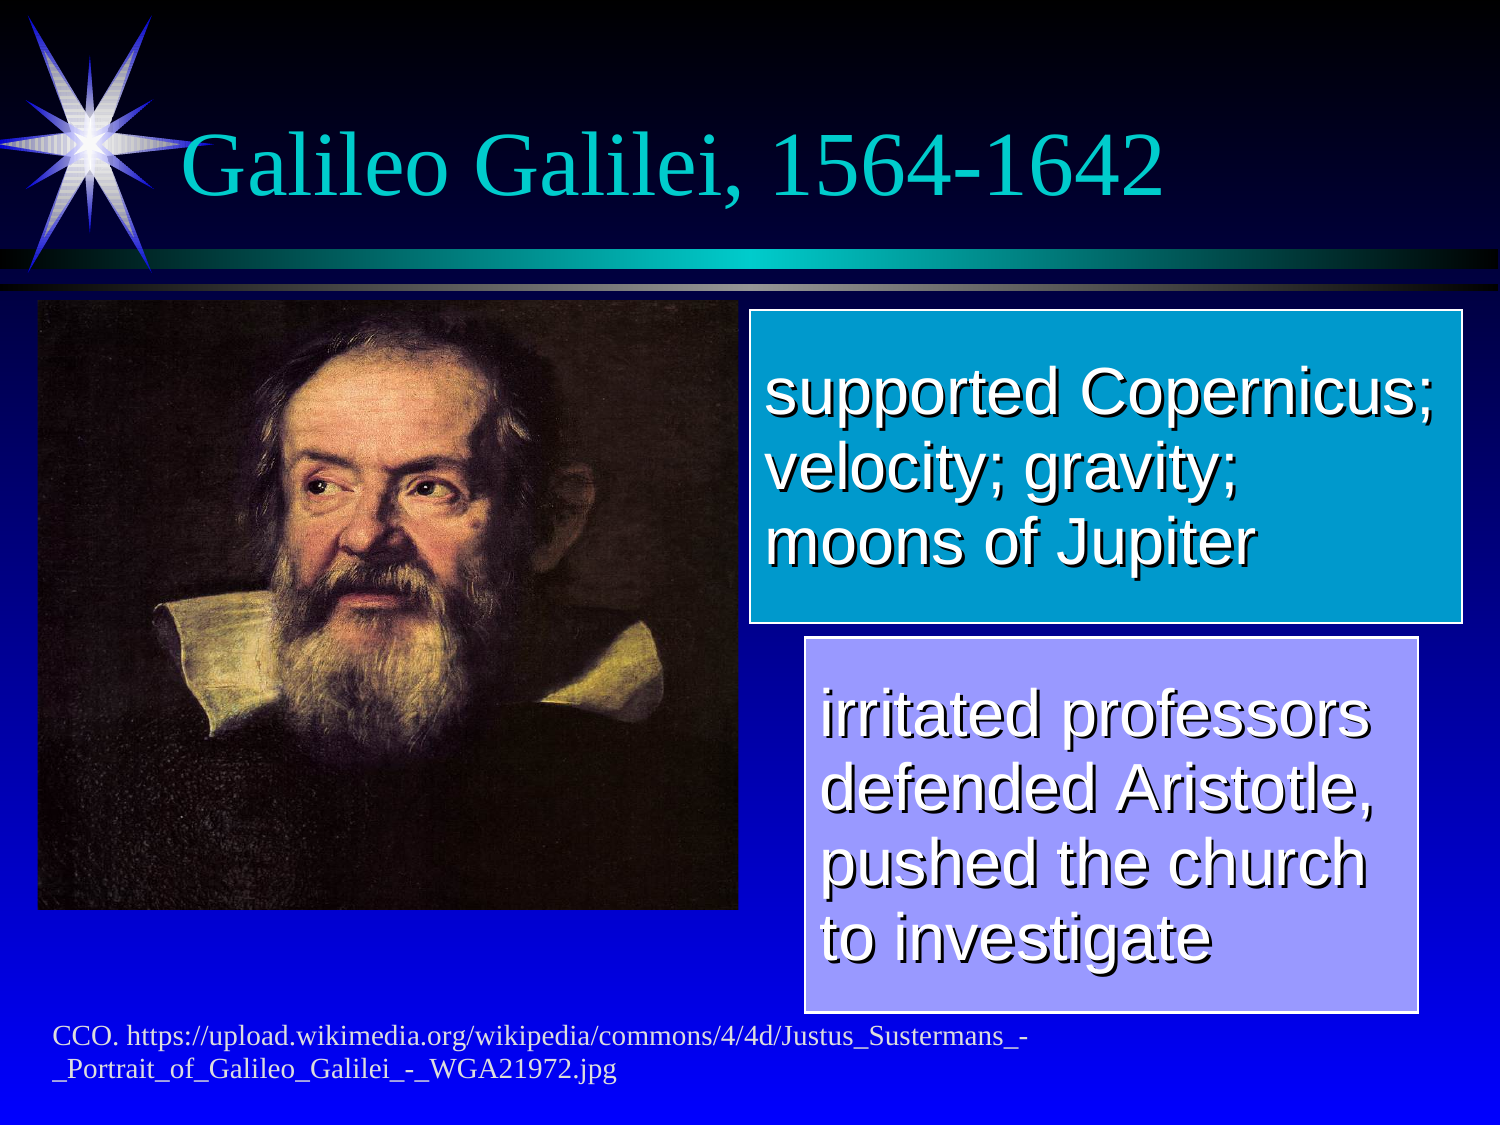

# Galileo Galilei, 1564-1642
supported Copernicus;
velocity; gravity;
moons of Jupiter
irritated professors
defended Aristotle,
pushed the church
to investigate
CCO. https://upload.wikimedia.org/wikipedia/commons/4/4d/Justus_Sustermans_-_Portrait_of_Galileo_Galilei_-_WGA21972.jpg